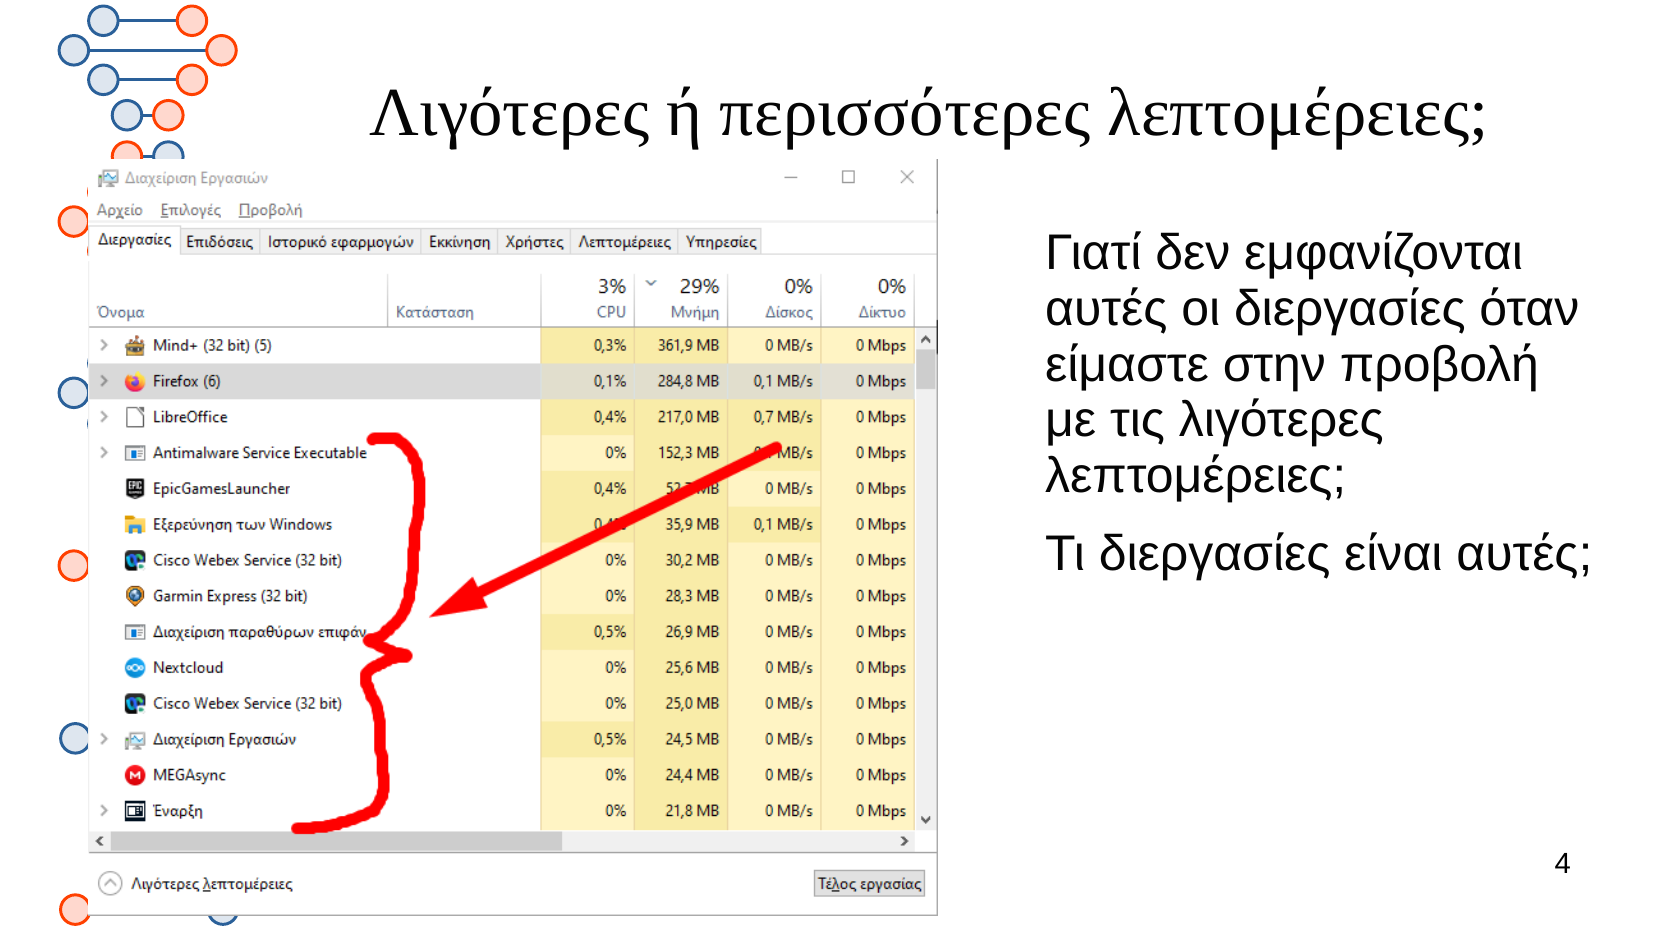

# Λιγότερες ή περισσότερες λεπτομέρειες;
Γιατί δεν εμφανίζονται αυτές οι διεργασίες όταν είμαστε στην προβολή με τις λιγότερες λεπτομέρειες;
Τι διεργασίες είναι αυτές;
4